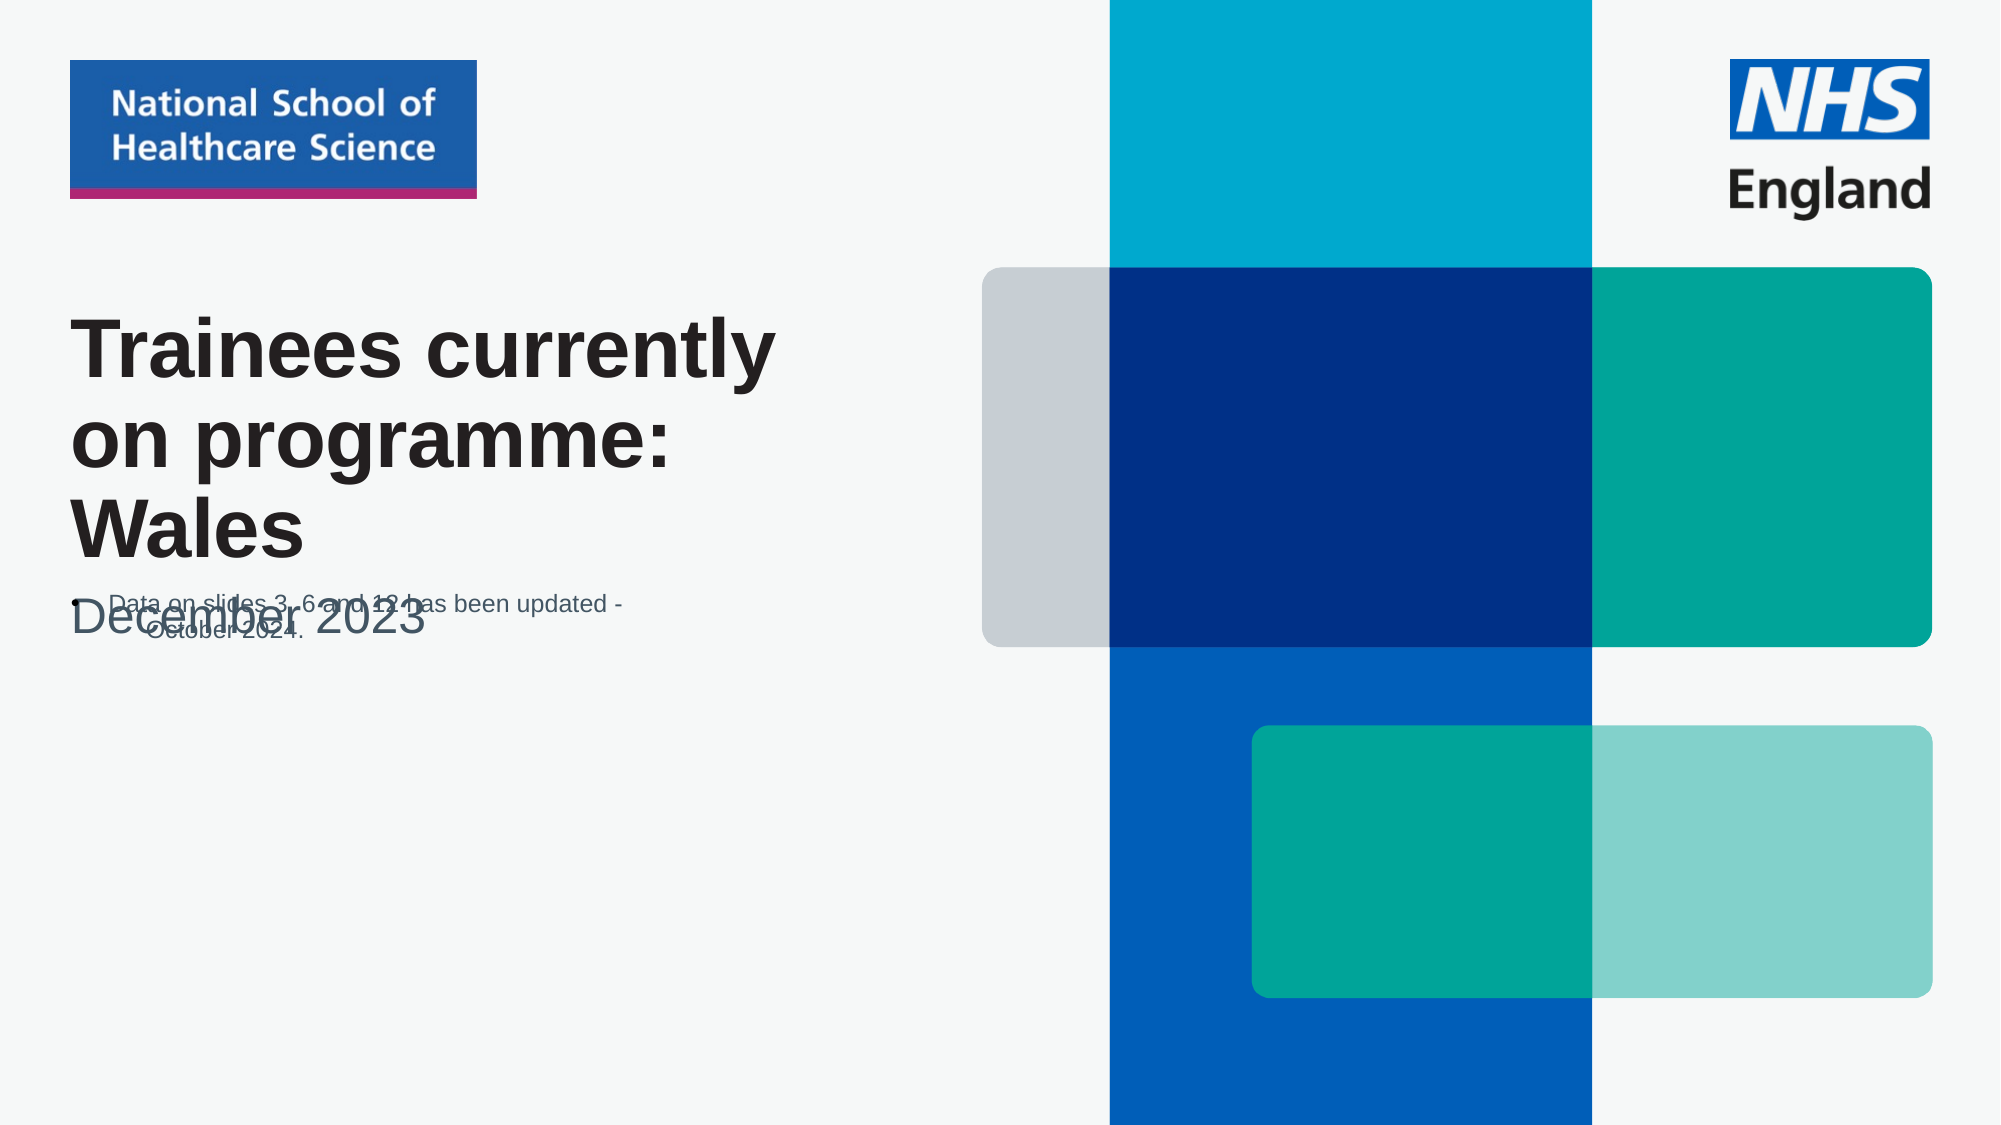

# Trainees currently on programme: Wales
December 2023
Data on slides 3, 6 and 12 has been updated - October 2024.